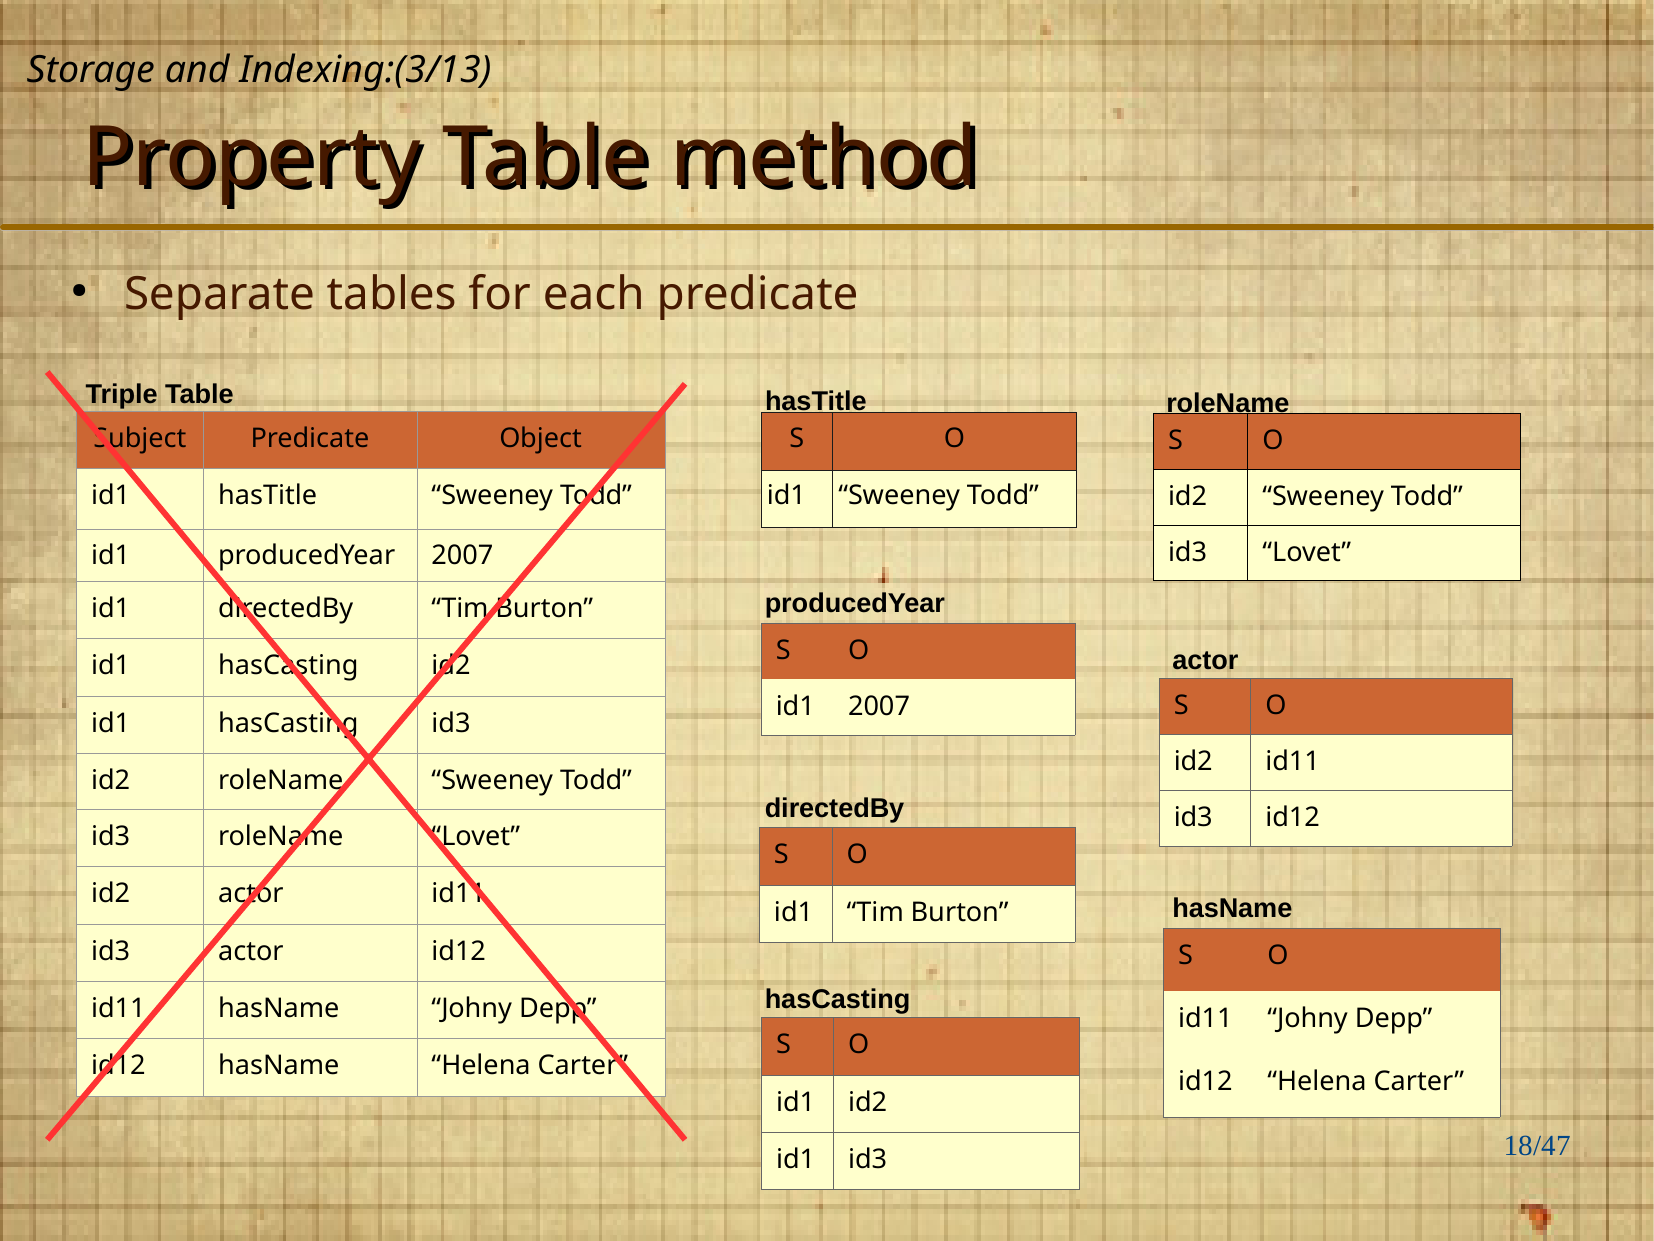

Storage and Indexing:(3/13)
# Property Table method
Separate tables for each predicate
Triple Table
hasTitle
roleName
| Subject | Predicate | Object |
| --- | --- | --- |
| id1 | hasTitle | “Sweeney Todd” |
| id1 | producedYear | 2007 |
| id1 | directedBy | “Tim Burton” |
| id1 | hasCasting | id2 |
| id1 | hasCasting | id3 |
| id2 | roleName | “Sweeney Todd” |
| id3 | roleName | “Lovet” |
| id2 | actor | id11 |
| id3 | actor | id12 |
| id11 | hasName | “Johny Depp” |
| id12 | hasName | “Helena Carter” |
| S | O |
| --- | --- |
| id1 | “Sweeney Todd” |
| S | O |
| --- | --- |
| id1 | “Sweeney Todd” |
| S | O |
| --- | --- |
| id1 | “Sweeney Todd” |
| S | O |
| --- | --- |
| id1 | “Sweeney Todd” |
| S | O |
| --- | --- |
| id2 | “Sweeney Todd” |
| id3 | “Lovet” |
producedYear
| S | O |
| --- | --- |
| id1 | 2007 |
actor
| S | O |
| --- | --- |
| id2 | id11 |
| id3 | id12 |
directedBy
| S | O |
| --- | --- |
| id1 | “Tim Burton” |
hasName
| S | O |
| --- | --- |
| id11 | “Johny Depp” |
| id12 | “Helena Carter” |
hasCasting
| S | O |
| --- | --- |
| id1 | id2 |
| id1 | id3 |
18